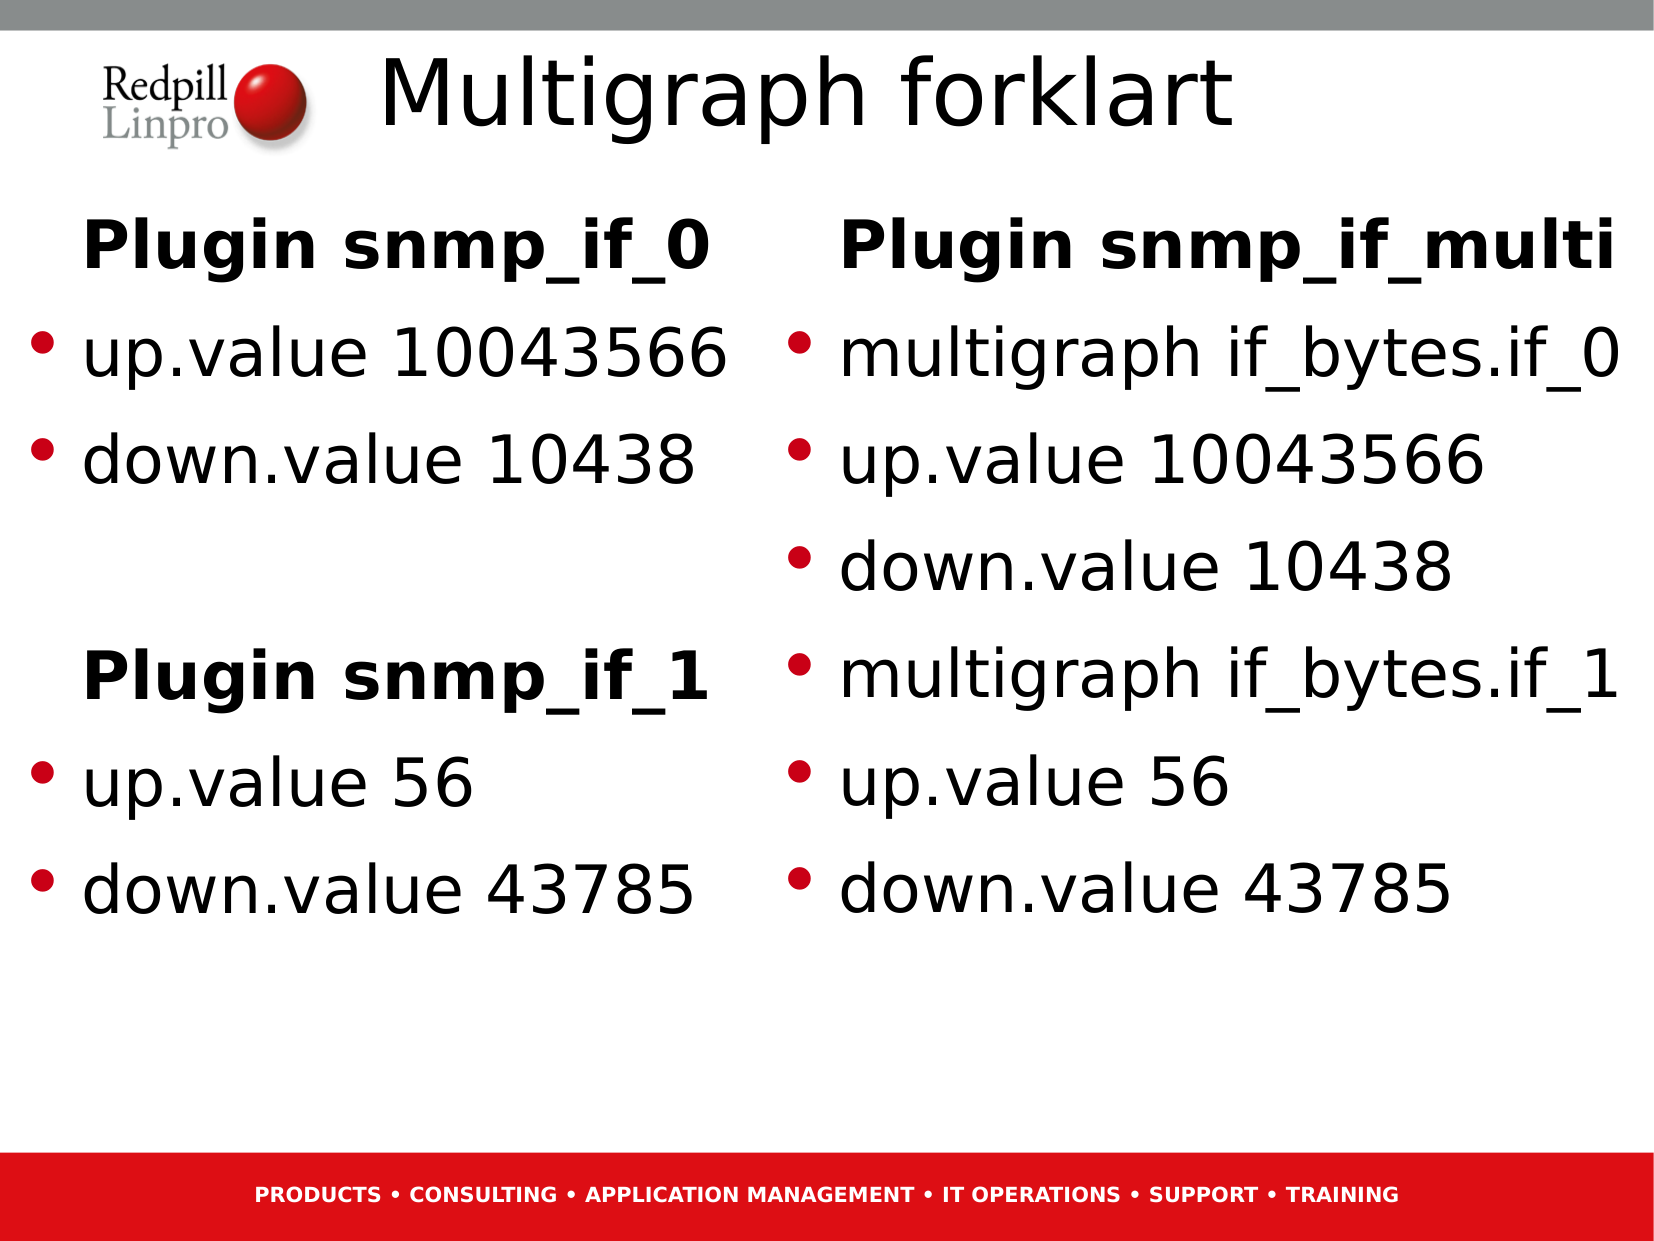

# Multigraph forklart
Plugin snmp_if_0
up.value 10043566
down.value 10438
Plugin snmp_if_1
up.value 56
down.value 43785
Plugin snmp_if_multi
multigraph if_bytes.if_0
up.value 10043566
down.value 10438
multigraph if_bytes.if_1
up.value 56
down.value 43785